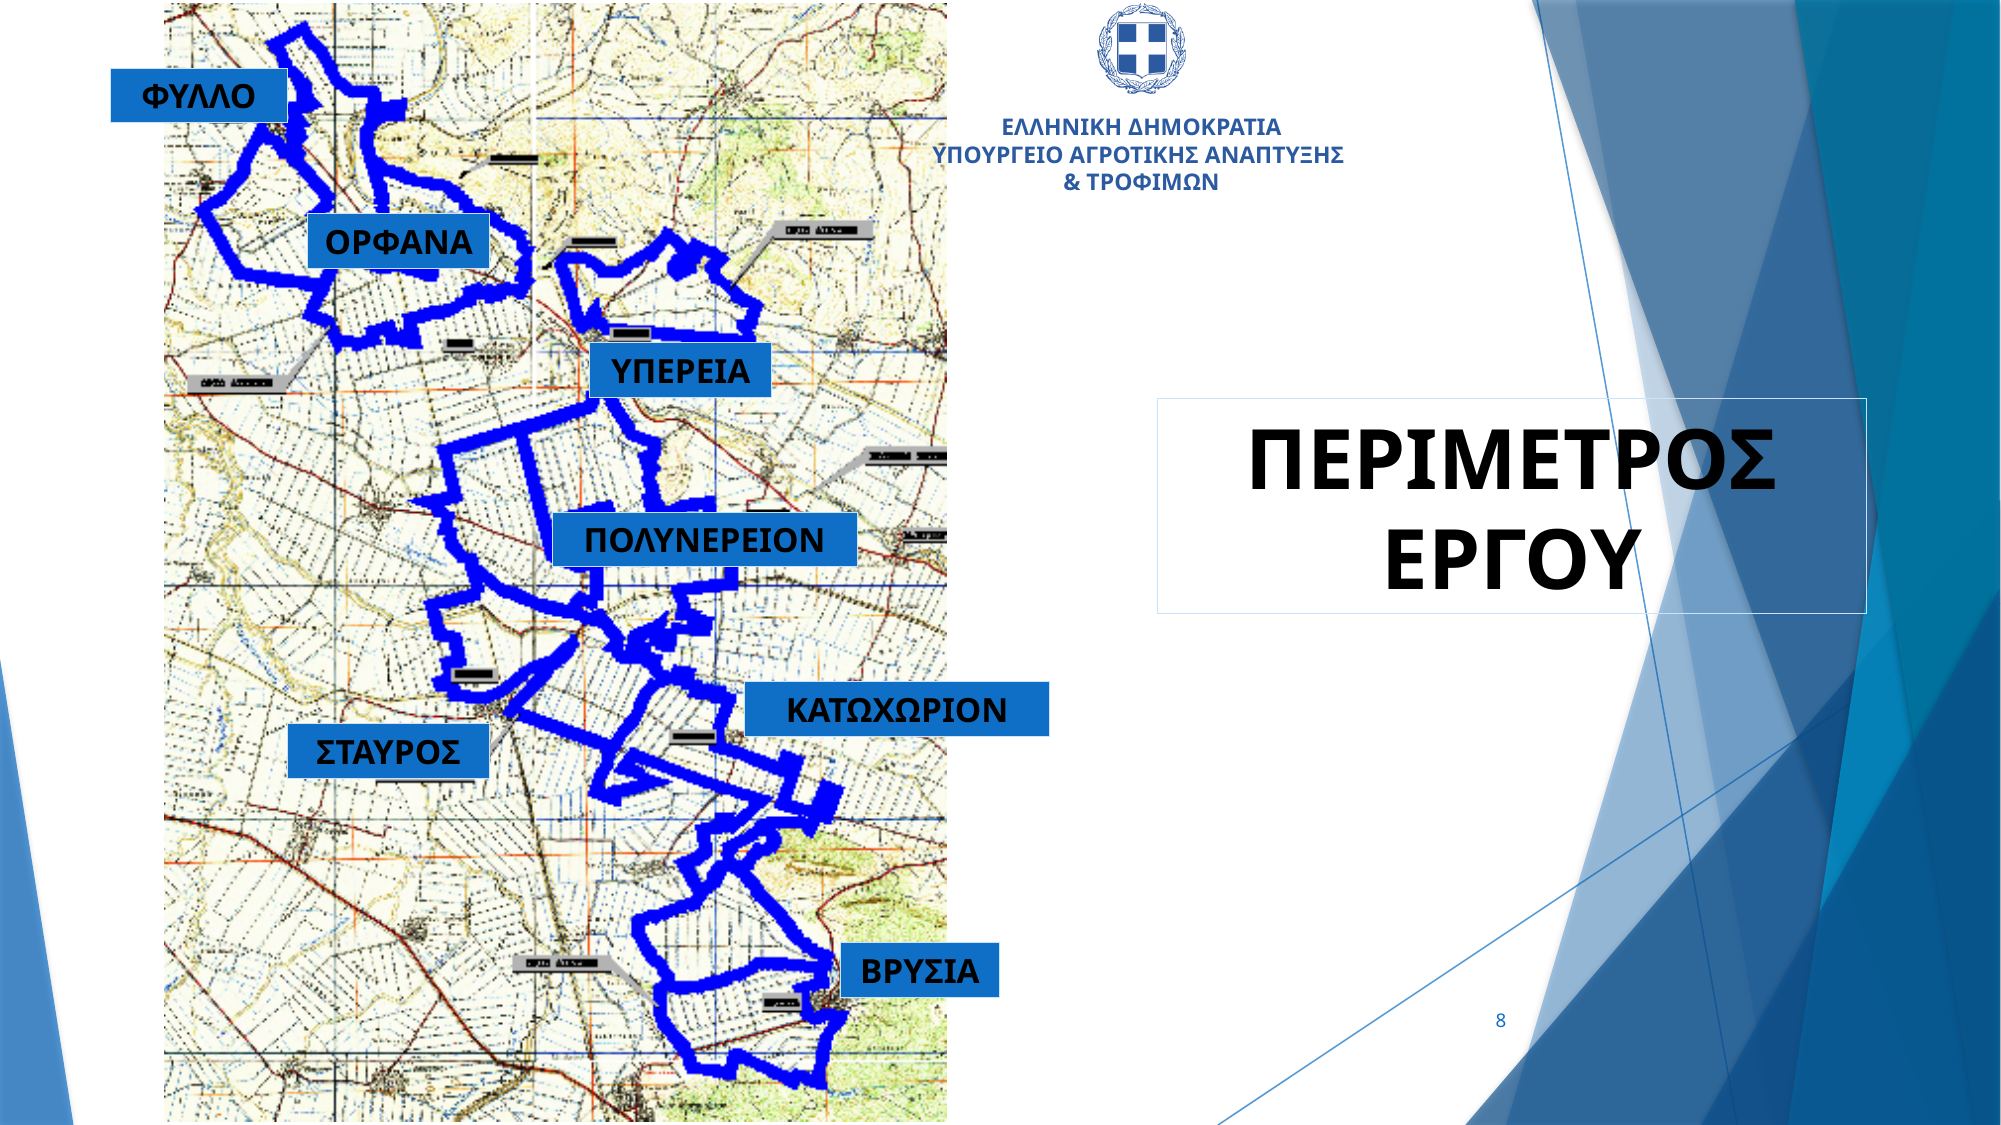

ΦΥΛΛΟ
ΕΛΛΗΝΙΚΗ ΔΗΜΟΚΡΑΤΙΑ
ΥΠΟΥΡΓΕΙΟ ΑΓΡΟΤΙΚΗΣ ΑΝΑΠΤΥΞΗΣ
& ΤΡΟΦΙΜΩΝ
ΟΡΦΑΝΑ
ΥΠΕΡΕΙΑ
ΠΕΡΙΜΕΤΡΟΣ ΕΡΓΟΥ
ΠΟΛΥΝΕΡΕΙΟΝ
ΚΑΤΩΧΩΡΙΟΝ
ΣΤΑΥΡΟΣ
ΒΡΥΣΙΑ